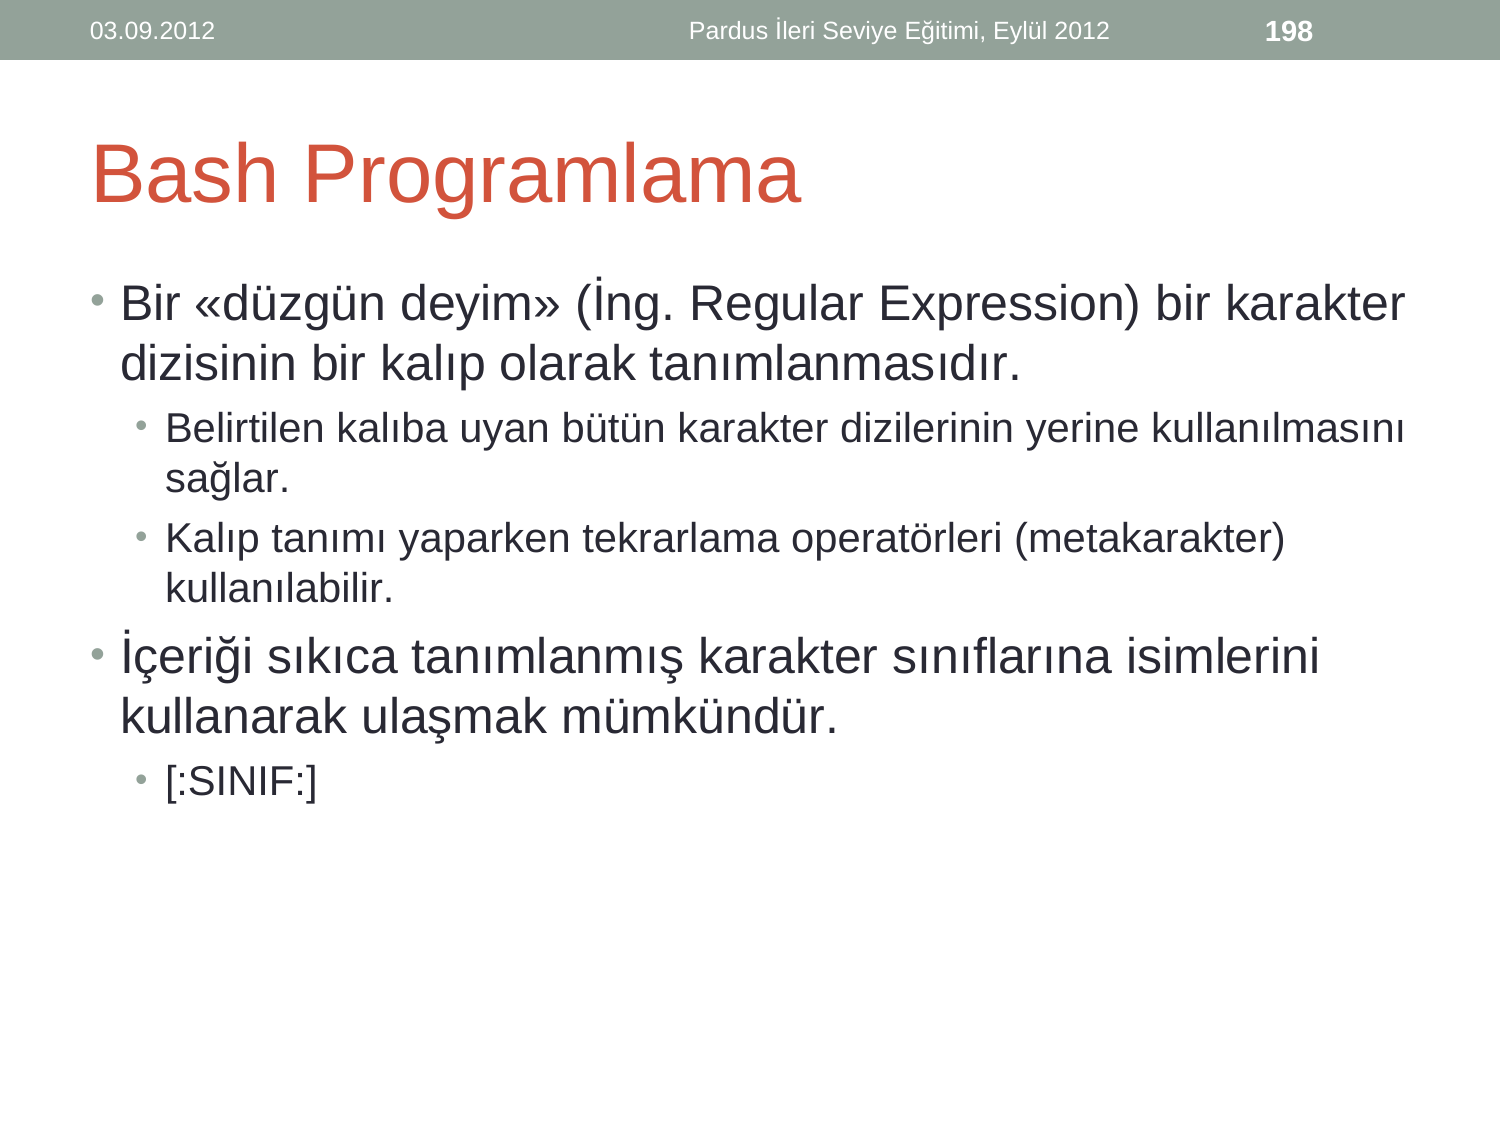

03.09.2012
Pardus İleri Seviye Eğitimi, Eylül 2012
# Bash Programlama
Bir «düzgün deyim» (İng. Regular Expression) bir karakter dizisinin bir kalıp olarak tanımlanmasıdır.
Belirtilen kalıba uyan bütün karakter dizilerinin yerine kullanılmasını sağlar.
Kalıp tanımı yaparken tekrarlama operatörleri (metakarakter) kullanılabilir.
İçeriği sıkıca tanımlanmış karakter sınıflarına isimlerini kullanarak ulaşmak mümkündür.
[:SINIF:]